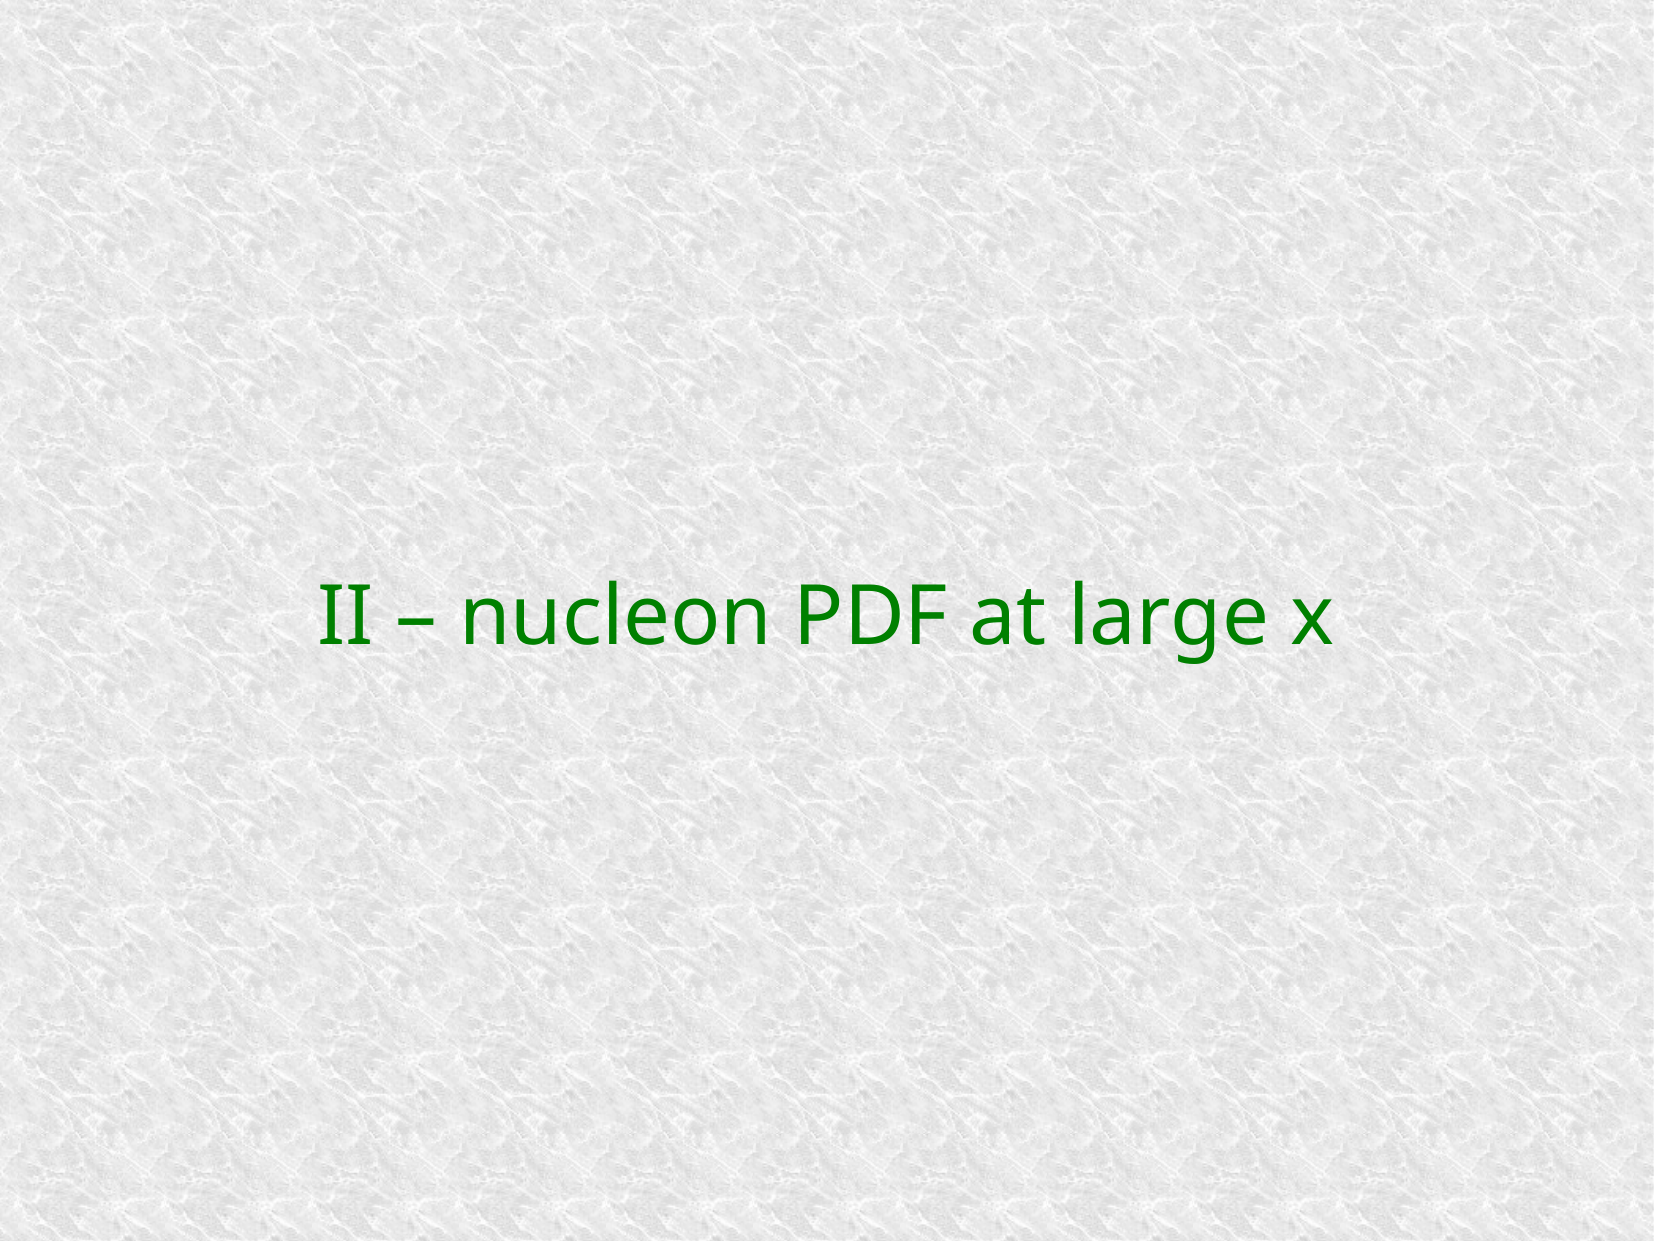

II – nucleon PDF at large x